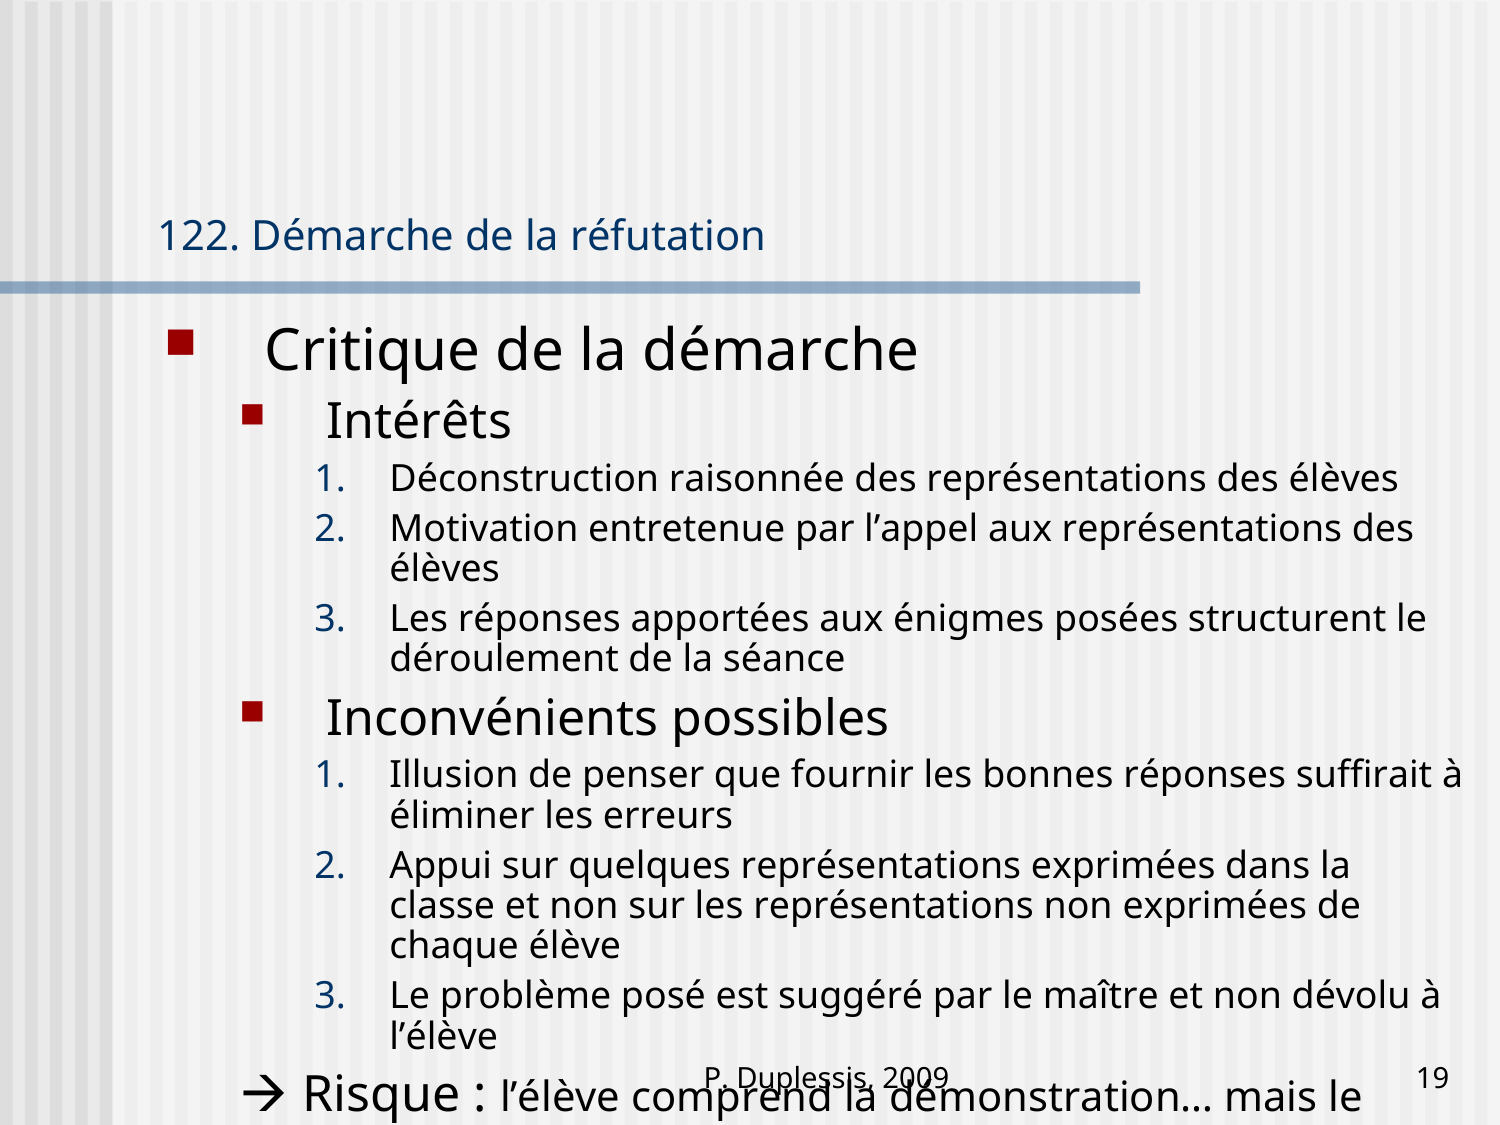

# 122. Démarche de la réfutation
Critique de la démarche
Intérêts
Déconstruction raisonnée des représentations des élèves
Motivation entretenue par l’appel aux représentations des élèves
Les réponses apportées aux énigmes posées structurent le déroulement de la séance
Inconvénients possibles
Illusion de penser que fournir les bonnes réponses suffirait à éliminer les erreurs
Appui sur quelques représentations exprimées dans la classe et non sur les représentations non exprimées de chaque élève
Le problème posé est suggéré par le maître et non dévolu à l’élève
 Risque : l’élève comprend la démonstration… mais le noyau dur de ses représentations est peut-être maintenu
P. Duplessis, 2009
19